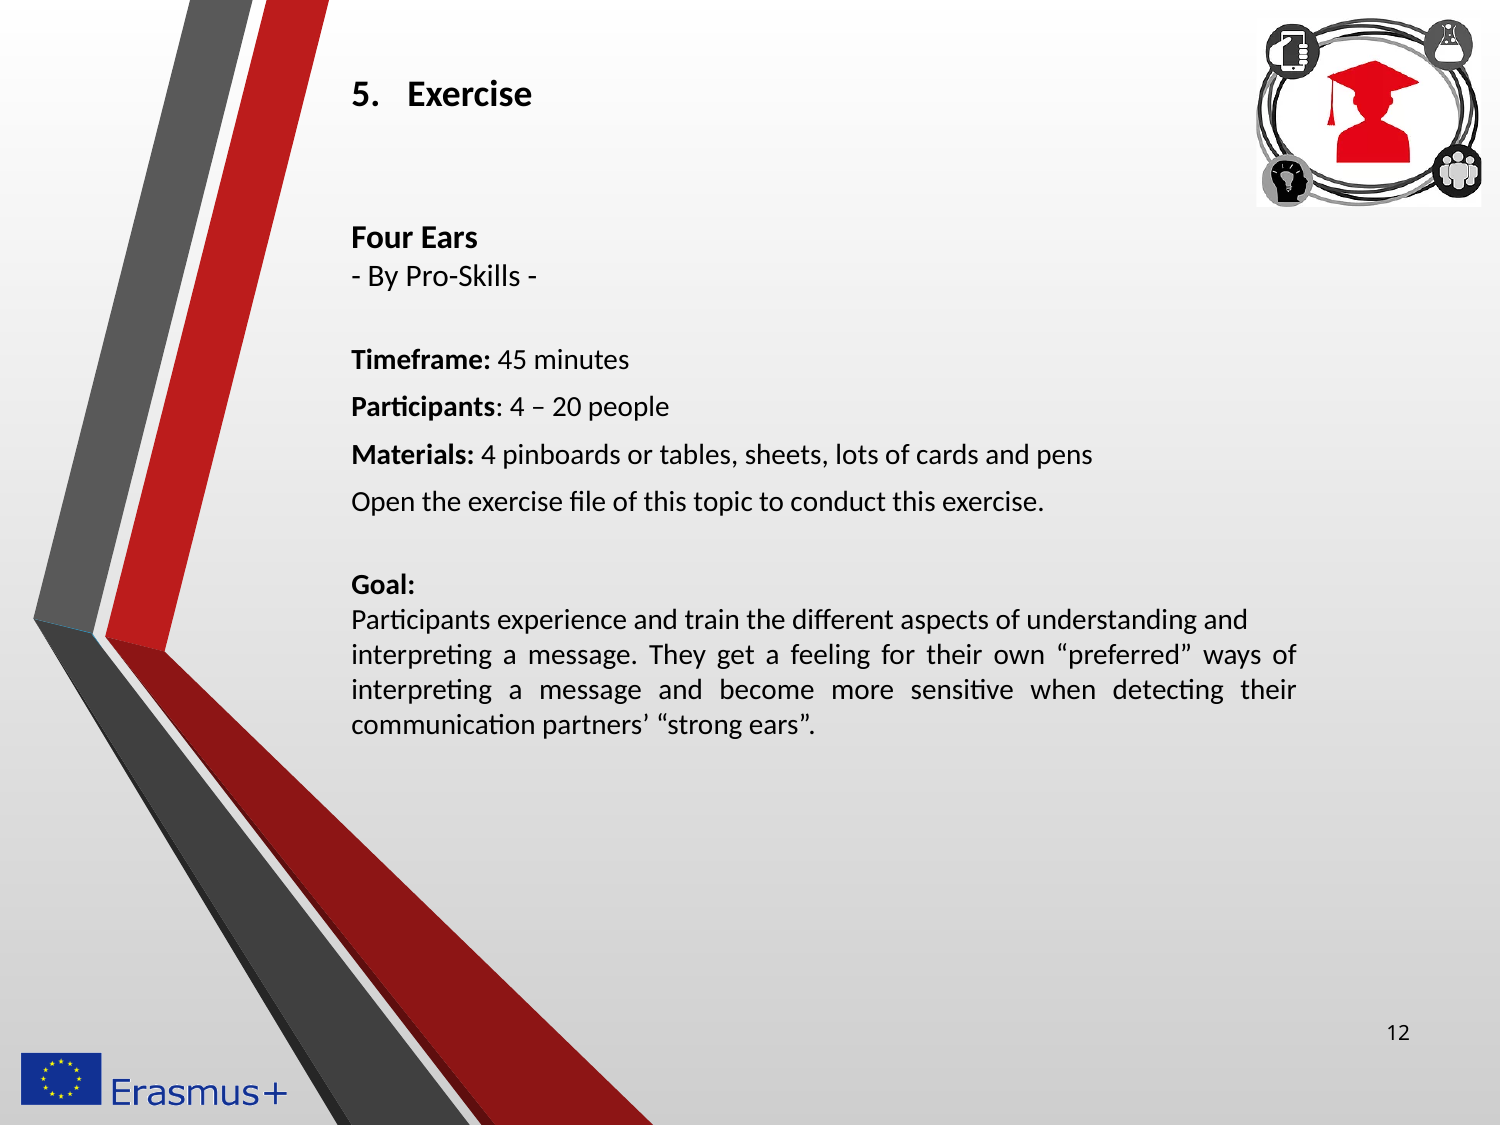

Exercise
Four Ears
- By Pro-Skills -
Timeframe: 45 minutes
Participants: 4 – 20 people
Materials: 4 pinboards or tables, sheets, lots of cards and pens
Open the exercise file of this topic to conduct this exercise.
Goal:
Participants experience and train the different aspects of understanding and
interpreting a message. They get a feeling for their own “preferred” ways of interpreting a message and become more sensitive when detecting their communication partners’ “strong ears”.